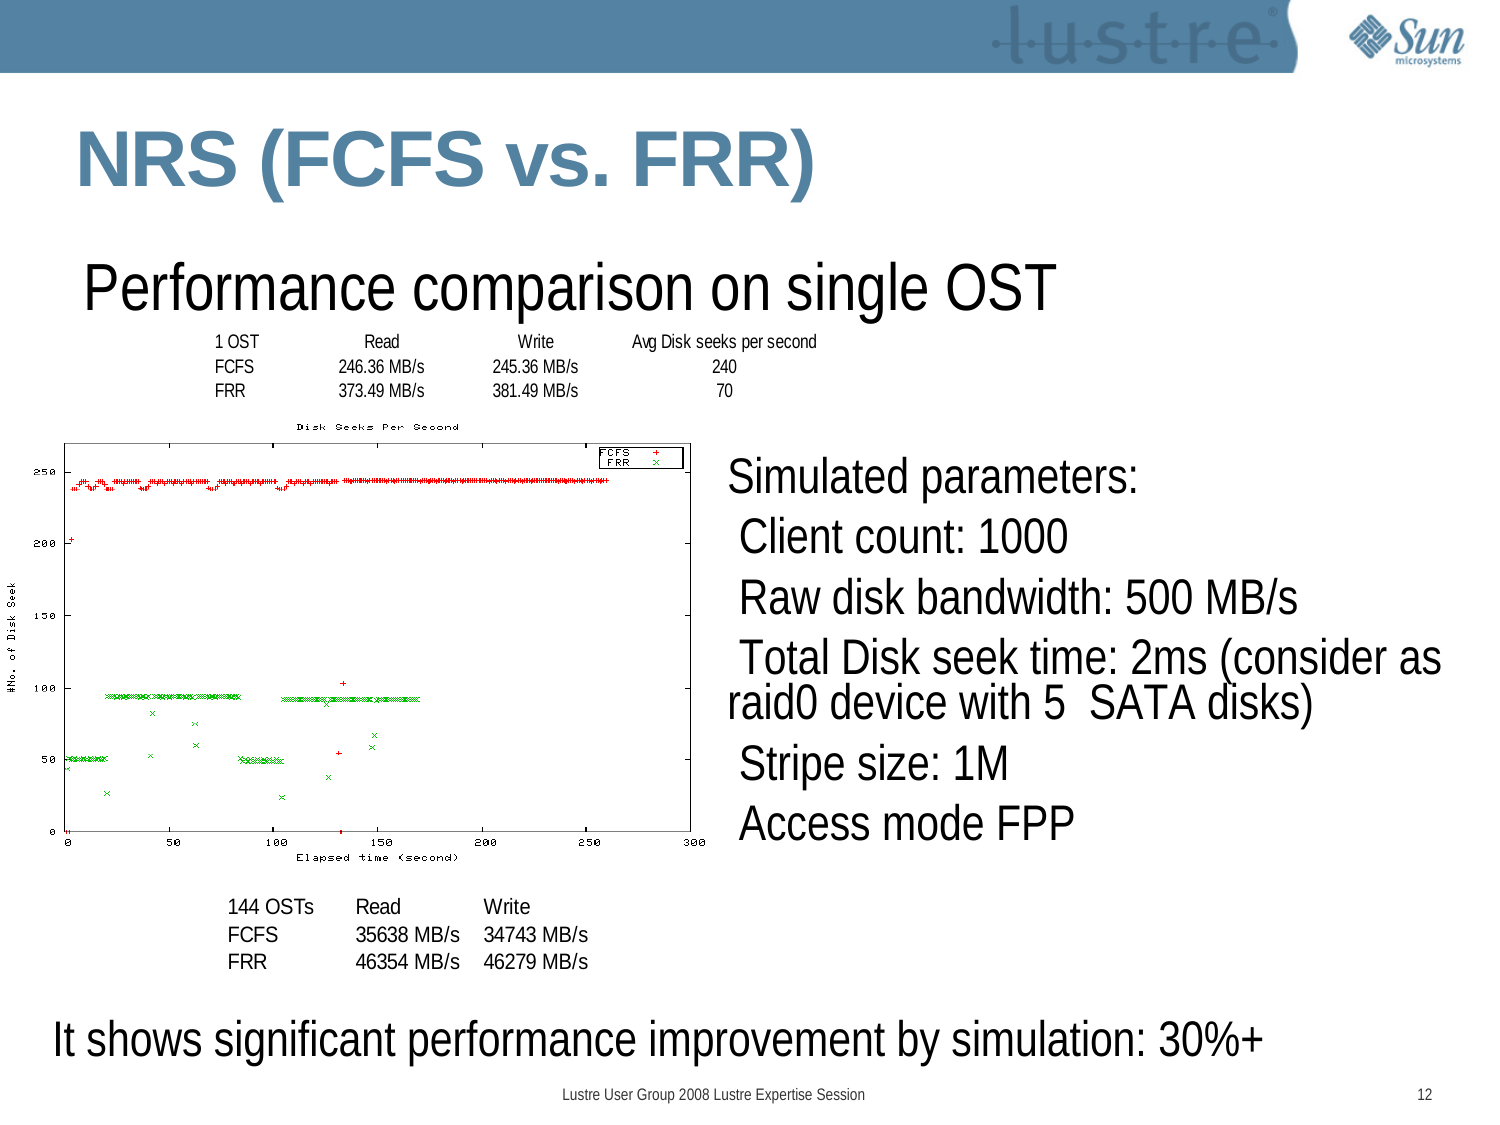

# NRS (FCFS vs. FRR)
Performance comparison on single OST
Simulated parameters:
 Client count: 1000
 Raw disk bandwidth: 500 MB/s
 Total Disk seek time: 2ms (consider as raid0 device with 5 SATA disks)
 Stripe size: 1M
 Access mode FPP
It shows significant performance improvement by simulation: 30%+